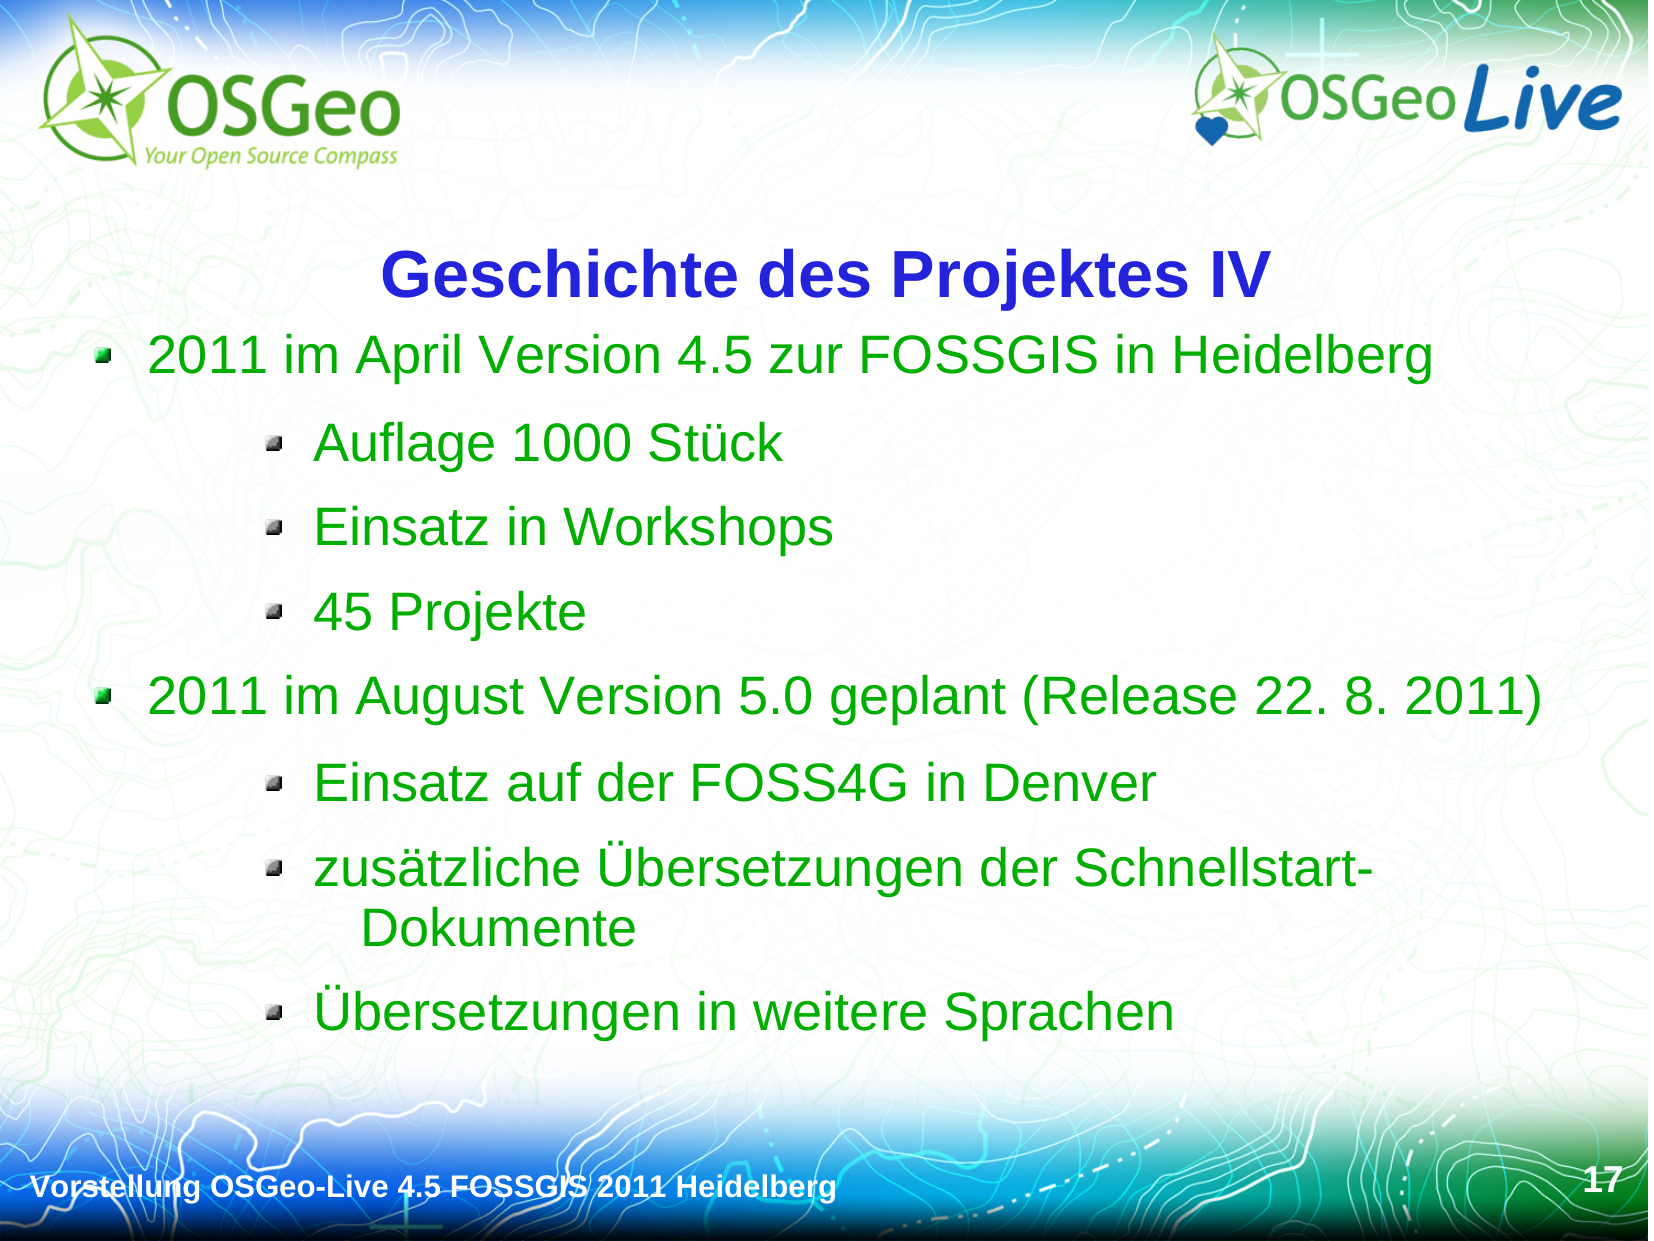

# Geschichte des Projektes IV
2011 im April Version 4.5 zur FOSSGIS in Heidelberg
Auflage 1000 Stück
Einsatz in Workshops
45 Projekte
2011 im August Version 5.0 geplant (Release 22. 8. 2011)
Einsatz auf der FOSS4G in Denver
zusätzliche Übersetzungen der Schnellstart-Dokumente
Übersetzungen in weitere Sprachen